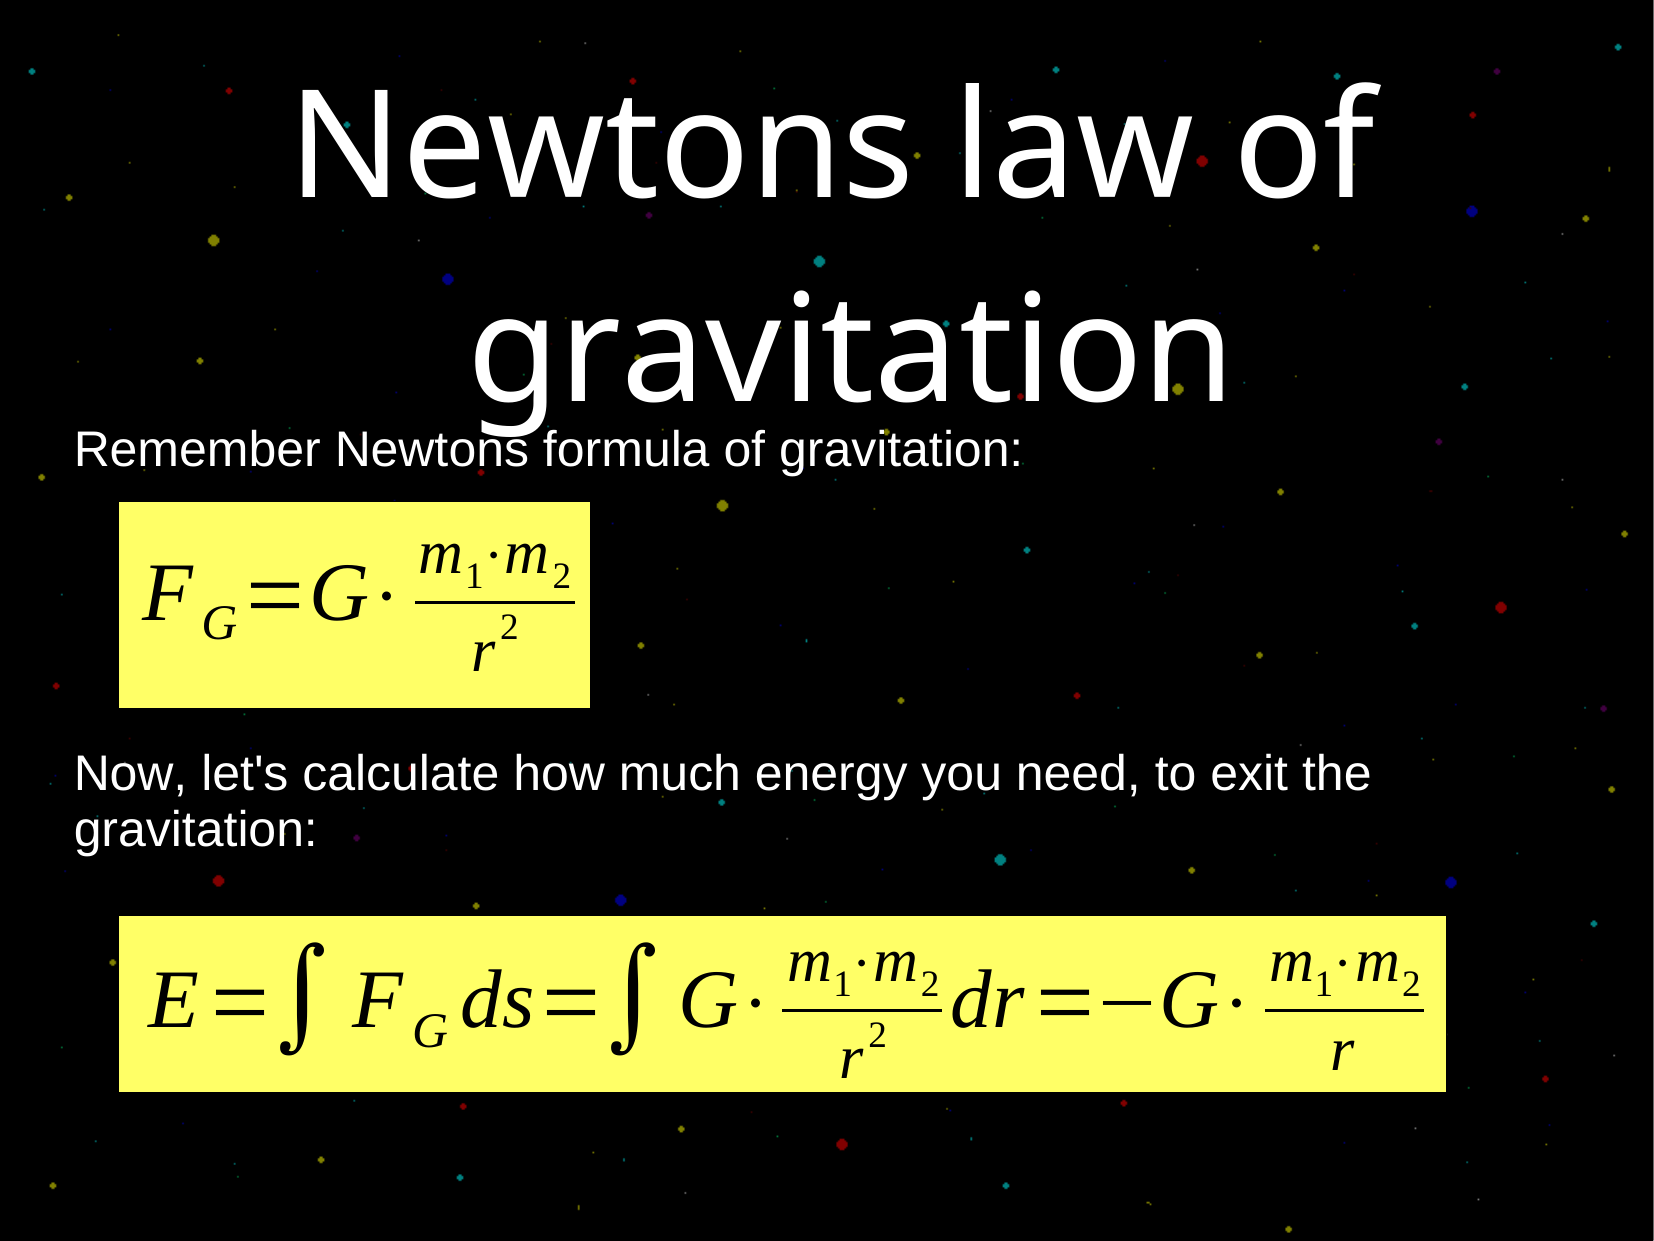

Newtons law of
 gravitation
Remember Newtons formula of gravitation:
Now, let's calculate how much energy you need, to exit the gravitation: